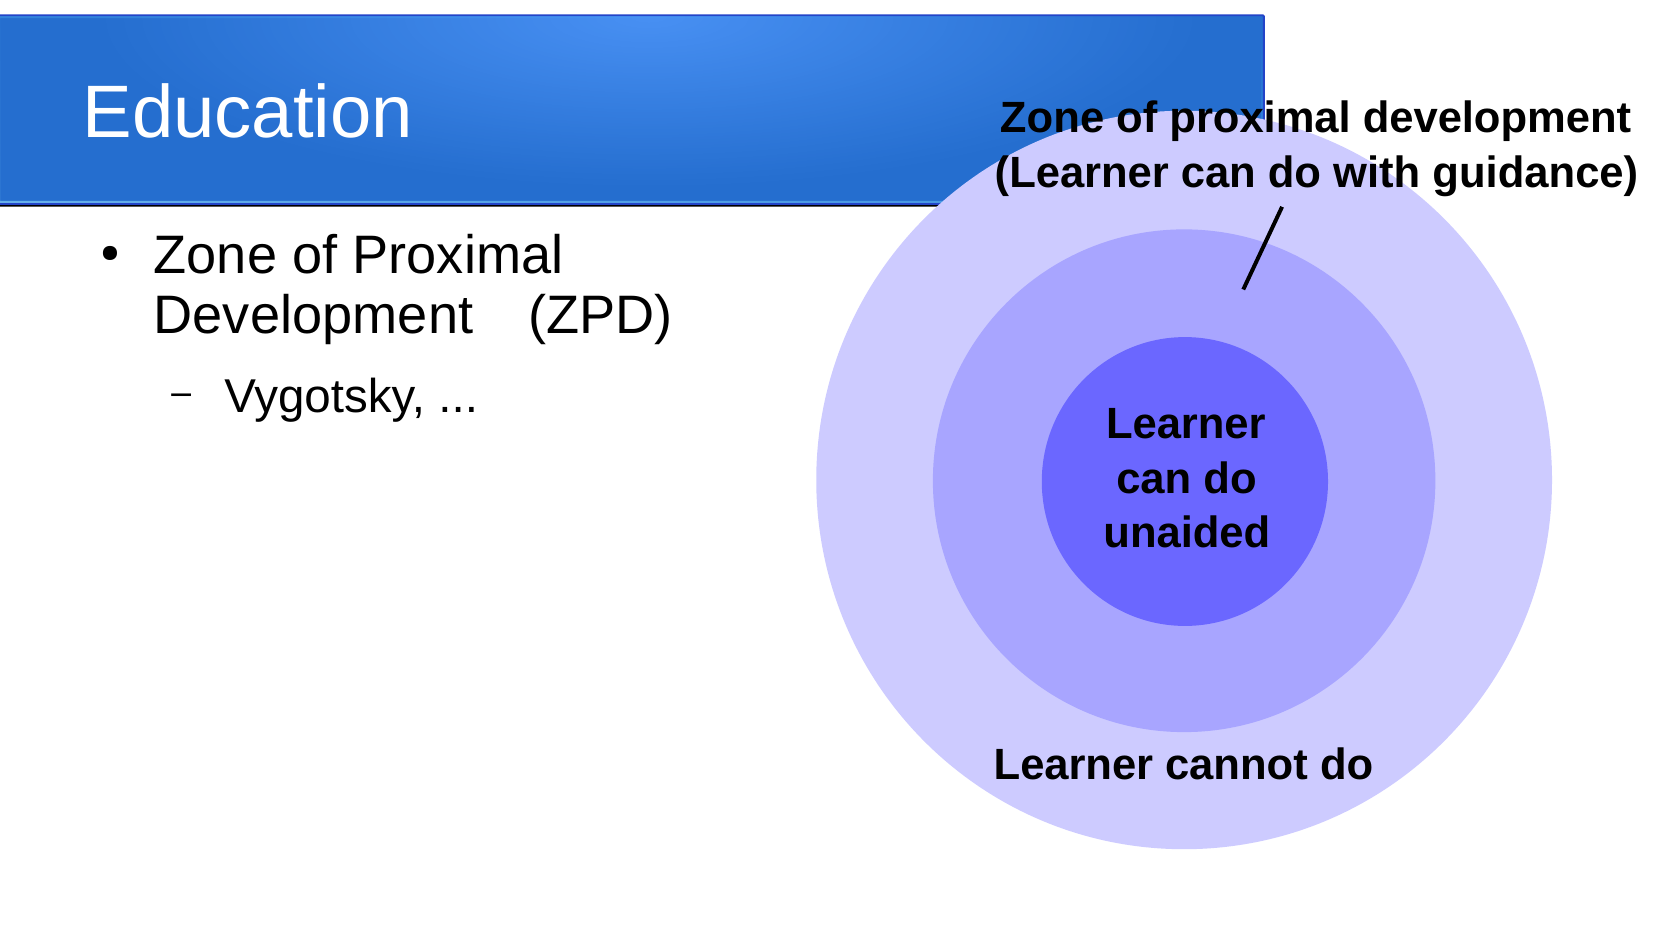

# Education
Zone of Proximal Development	(ZPD)
Vygotsky, ...